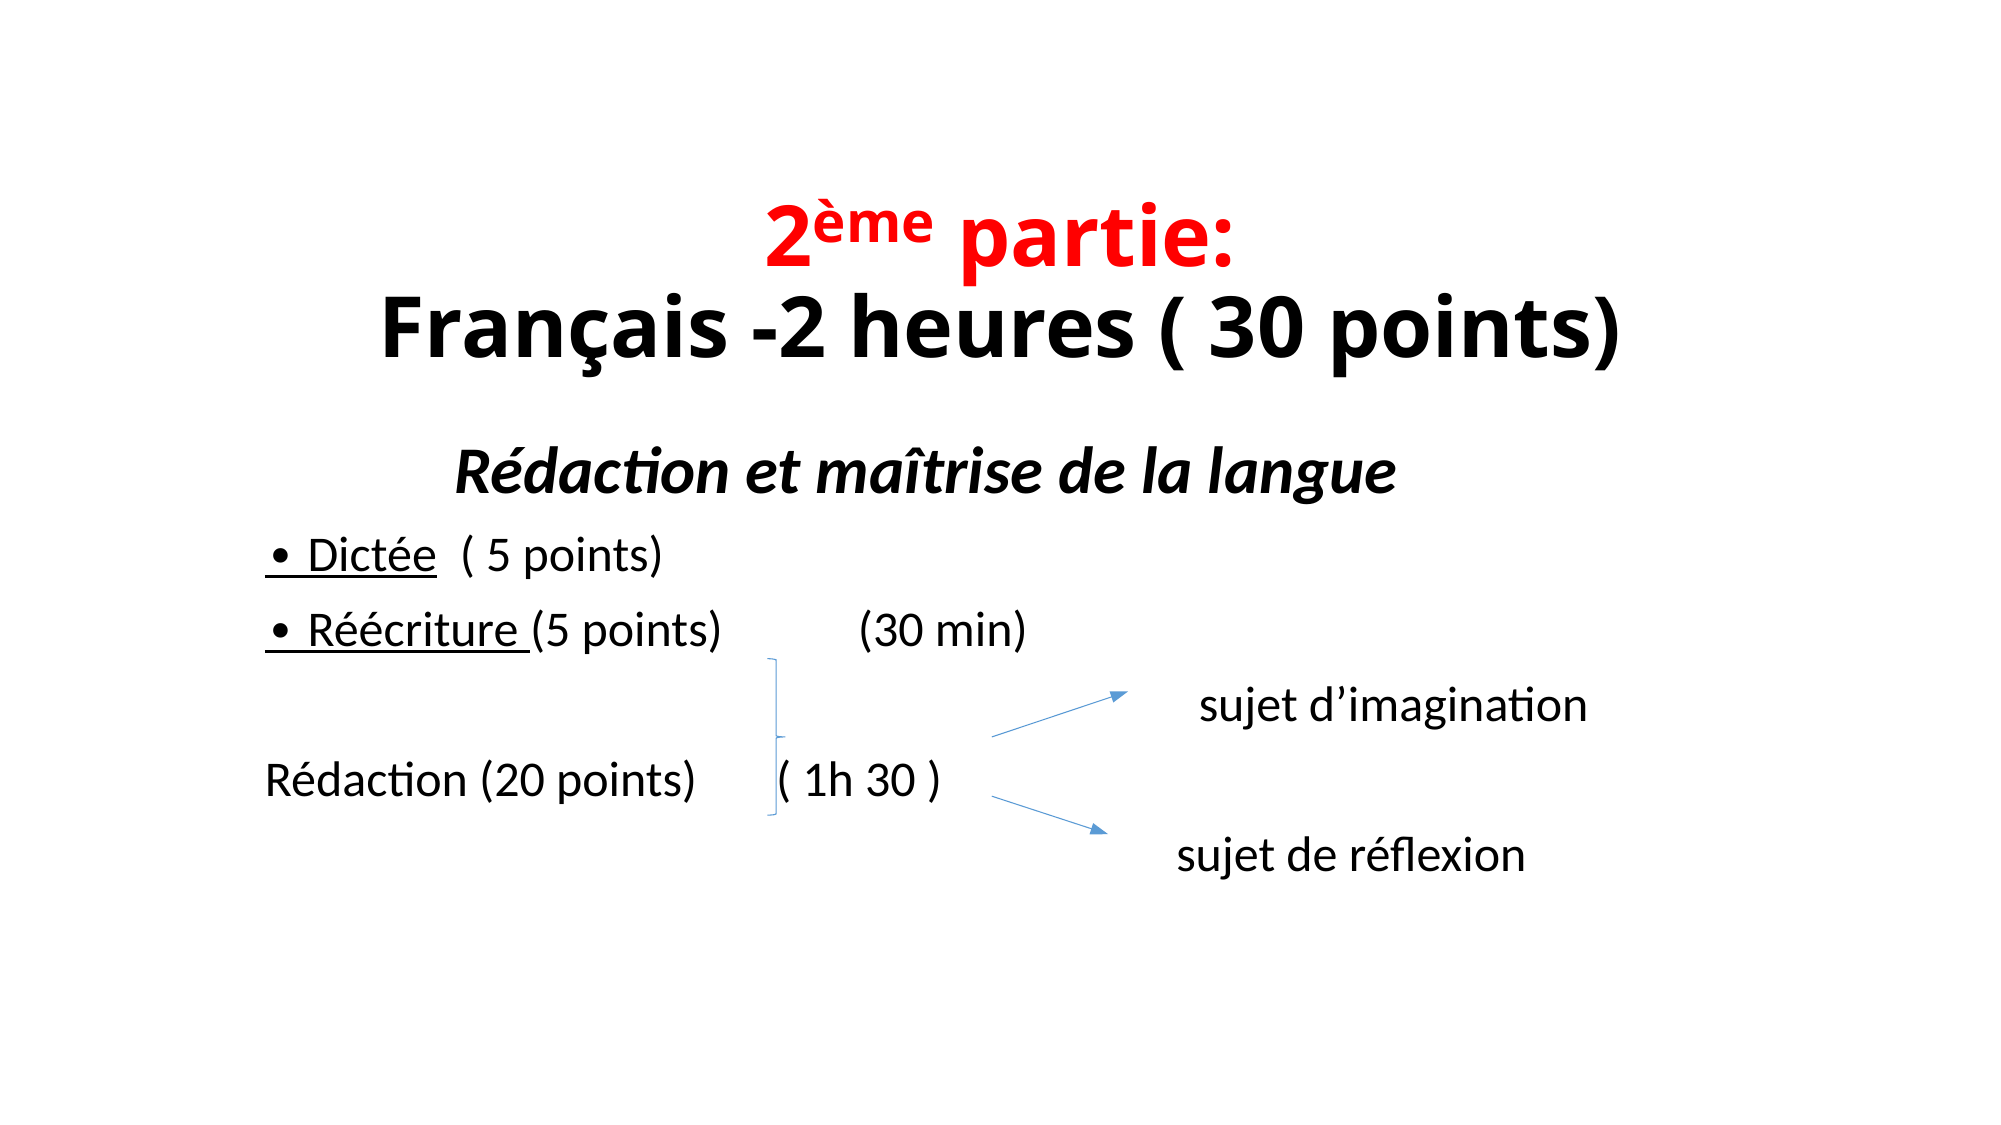

# 2ème partie: Français -2 heures ( 30 points)
Rédaction et maîtrise de la langue
∙ Dictée ( 5 points)
∙ Réécriture (5 points) (30 min)
 sujet d’imagination
Rédaction (20 points) ( 1h 30 )
 sujet de réflexion